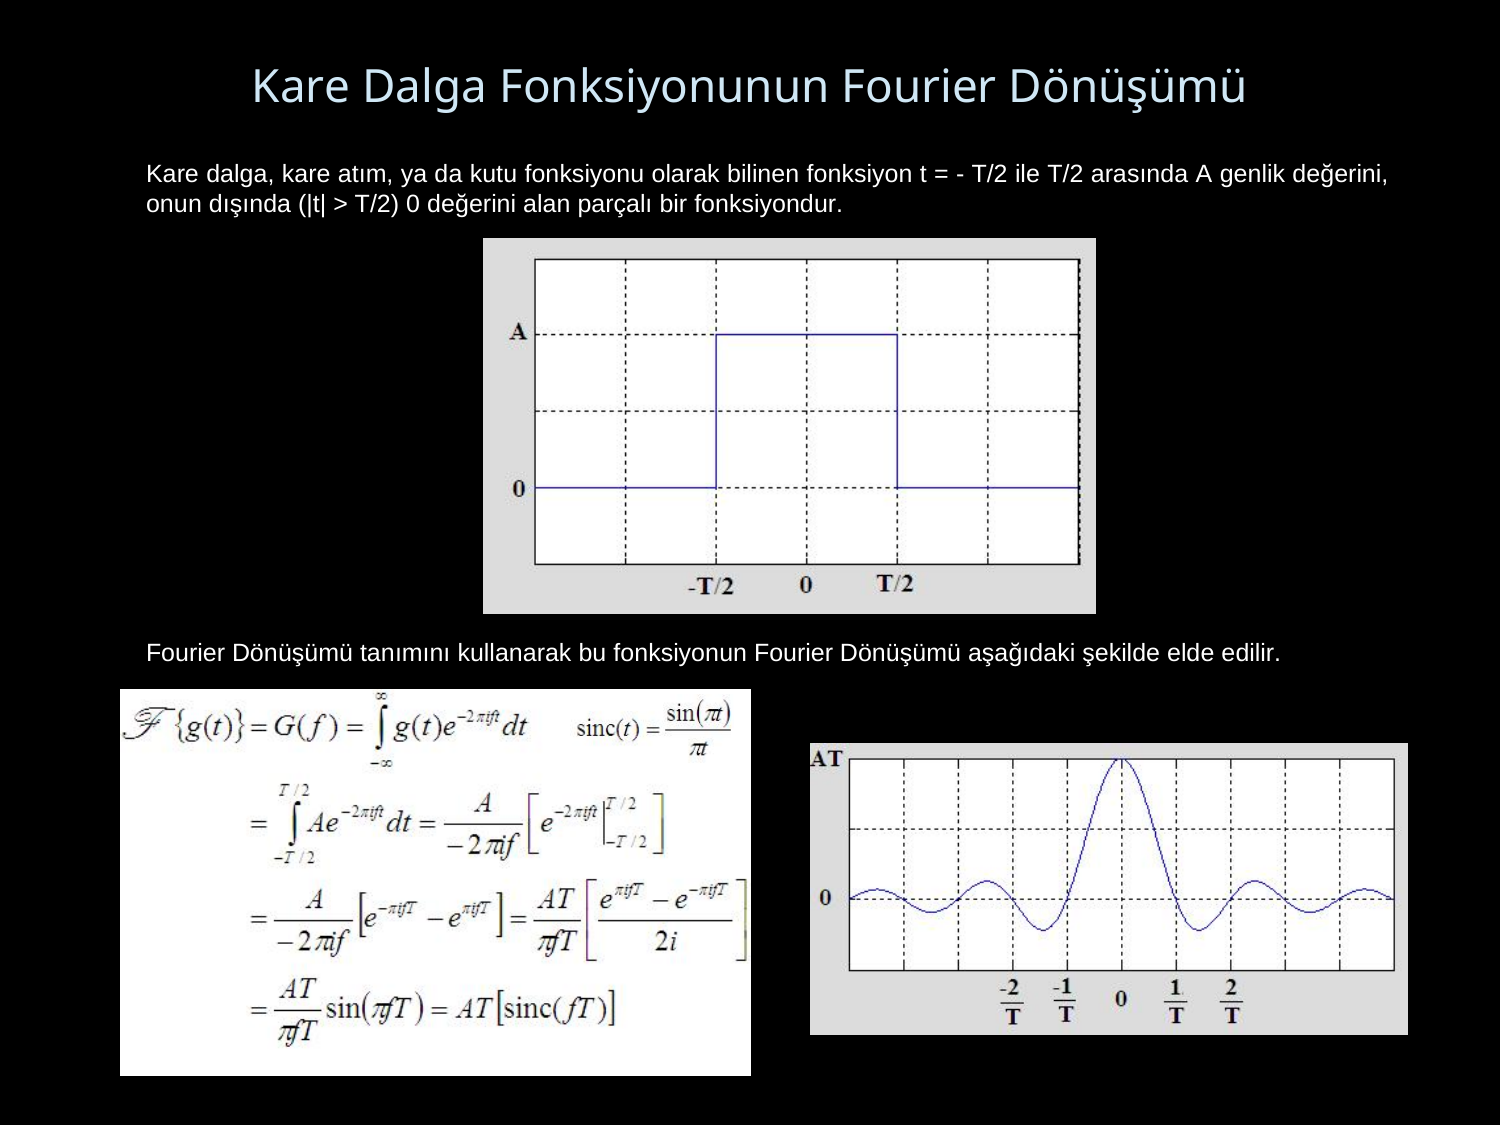

# Kare Dalga Fonksiyonunun Fourier Dönüşümü
Kare dalga, kare atım, ya da kutu fonksiyonu olarak bilinen fonksiyon t = - T/2 ile T/2 arasında A genlik değerini, onun dışında (|t| > T/2) 0 değerini alan parçalı bir fonksiyondur.
Fourier Dönüşümü tanımını kullanarak bu fonksiyonun Fourier Dönüşümü aşağıdaki şekilde elde edilir.